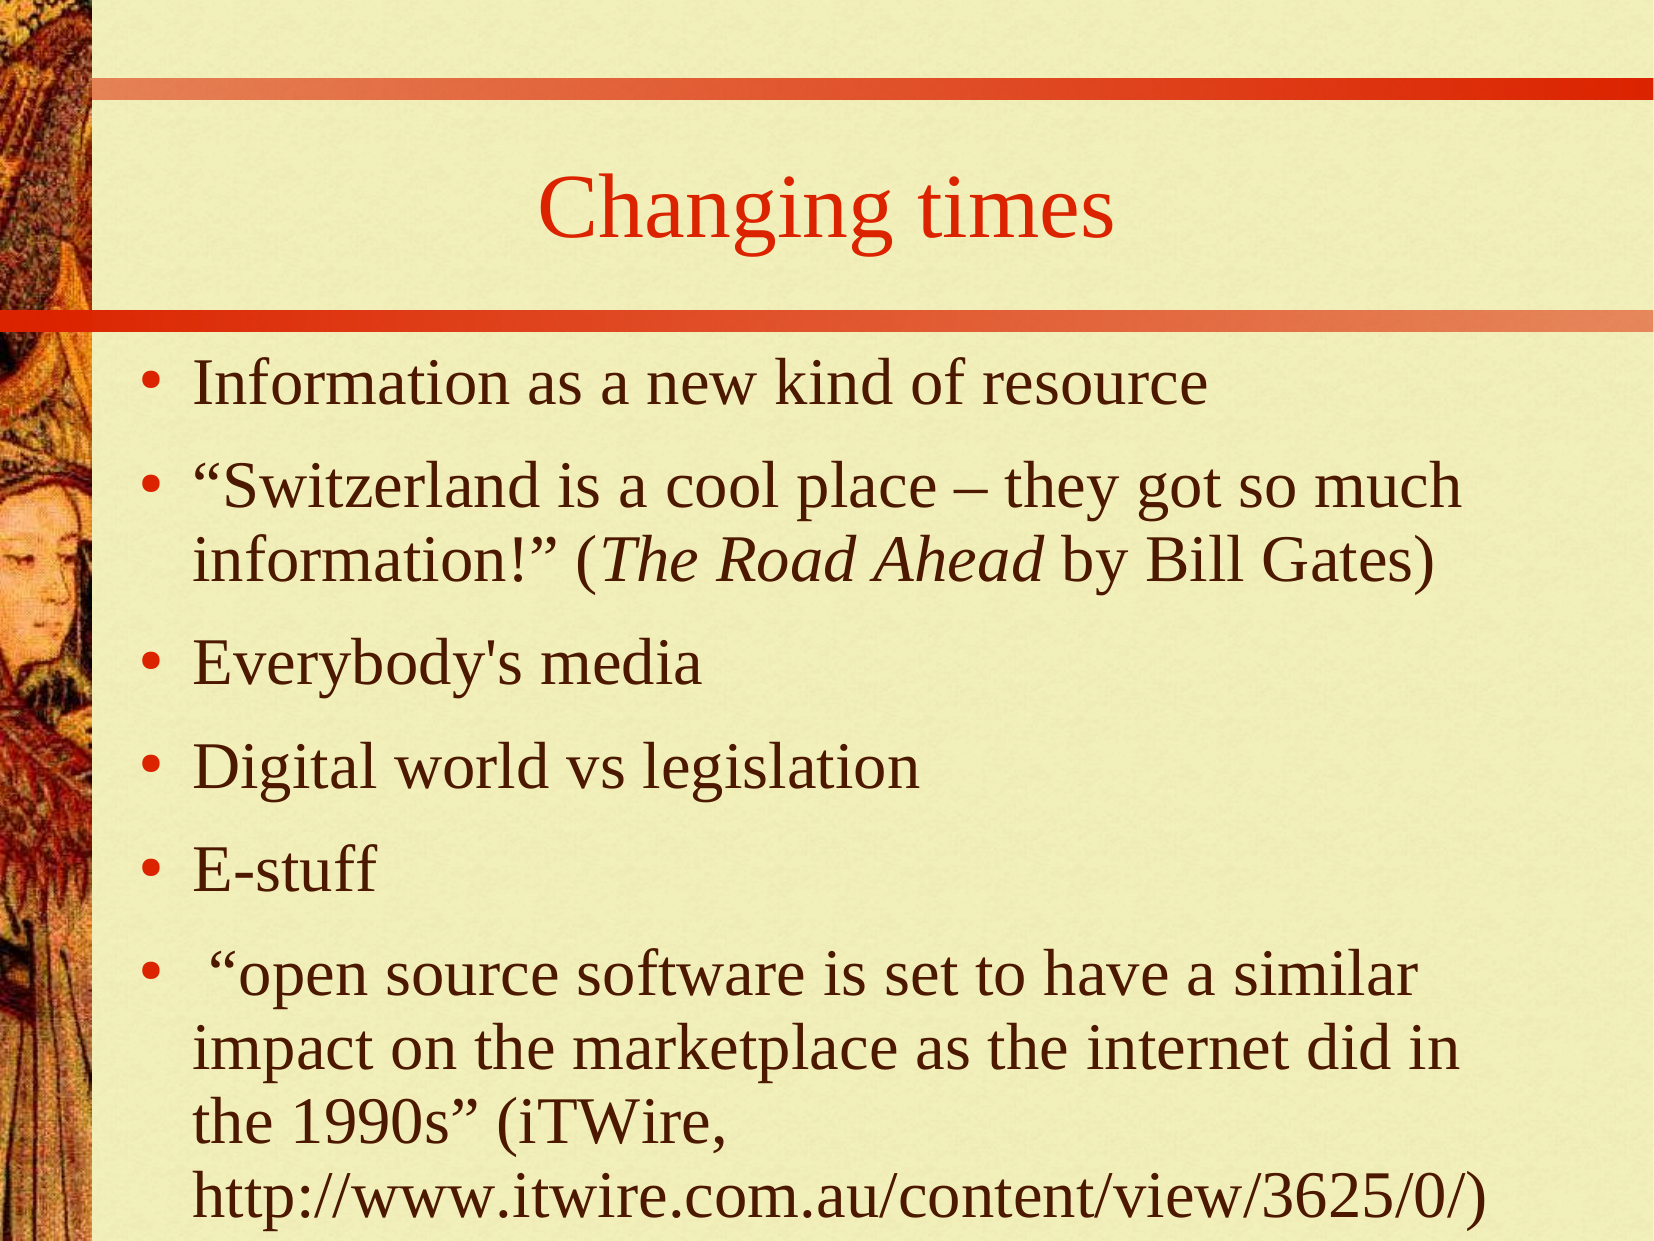

# Changing times
Information as a new kind of resource
“Switzerland is a cool place – they got so much information!” (The Road Ahead by Bill Gates)
Everybody's media
Digital world vs legislation
E-stuff
 “open source software is set to have a similar impact on the marketplace as the internet did in the 1990s” (iTWire, http://www.itwire.com.au/content/view/3625/0/)